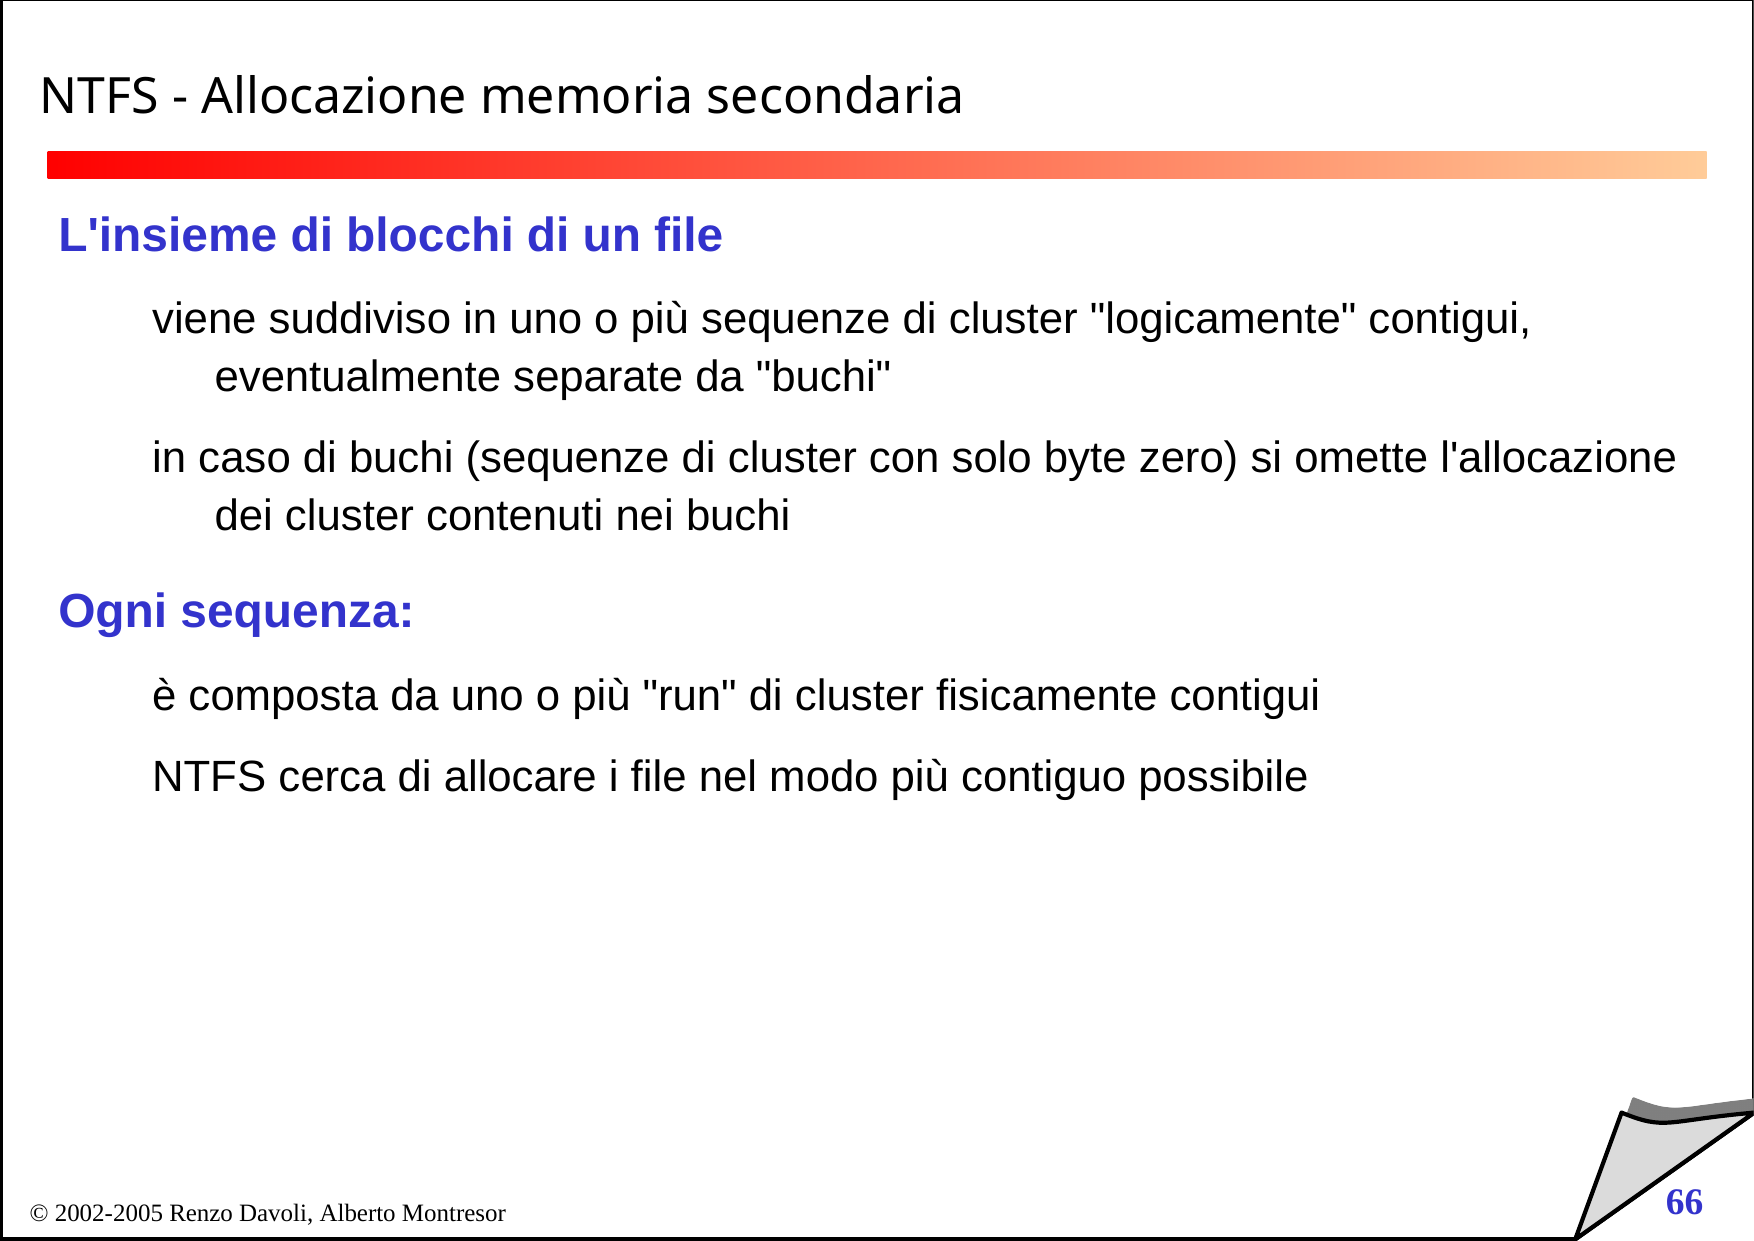

# NTFS - Allocazione memoria secondaria
L'insieme di blocchi di un file
viene suddiviso in uno o più sequenze di cluster "logicamente" contigui, eventualmente separate da "buchi"
in caso di buchi (sequenze di cluster con solo byte zero) si omette l'allocazione dei cluster contenuti nei buchi
Ogni sequenza:
è composta da uno o più "run" di cluster fisicamente contigui
NTFS cerca di allocare i file nel modo più contiguo possibile